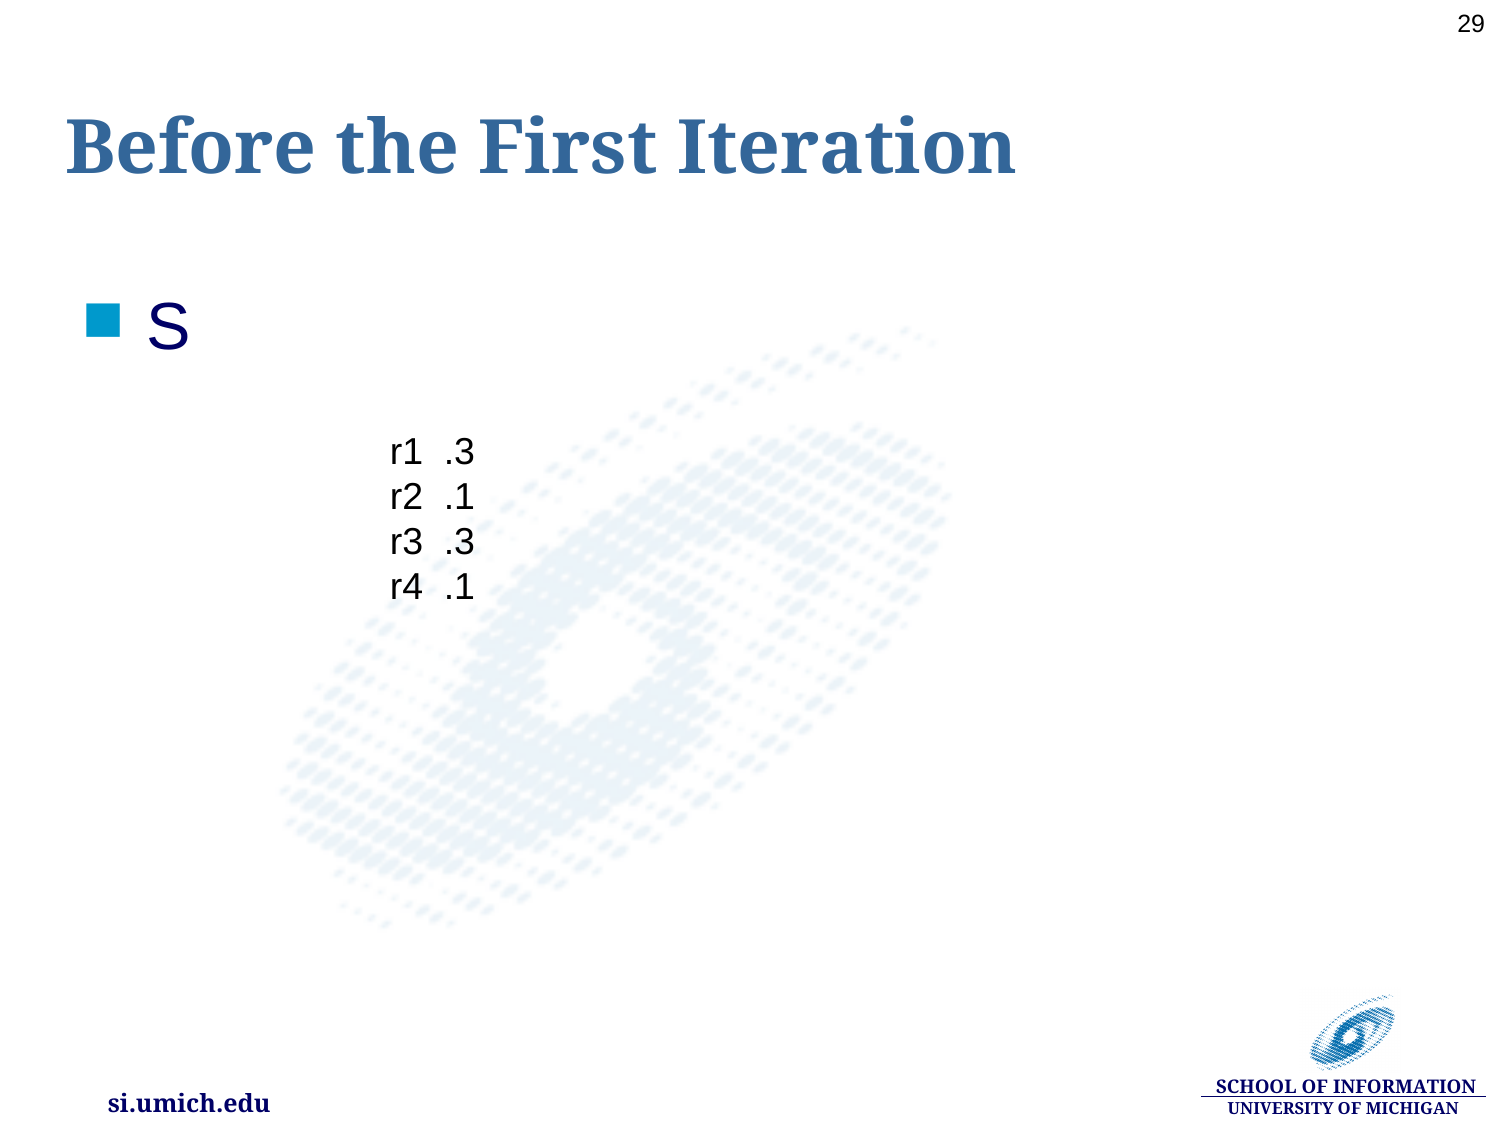

# Before the First Iteration
S
r1 .3
r2 .1
r3 .3
r4 .1